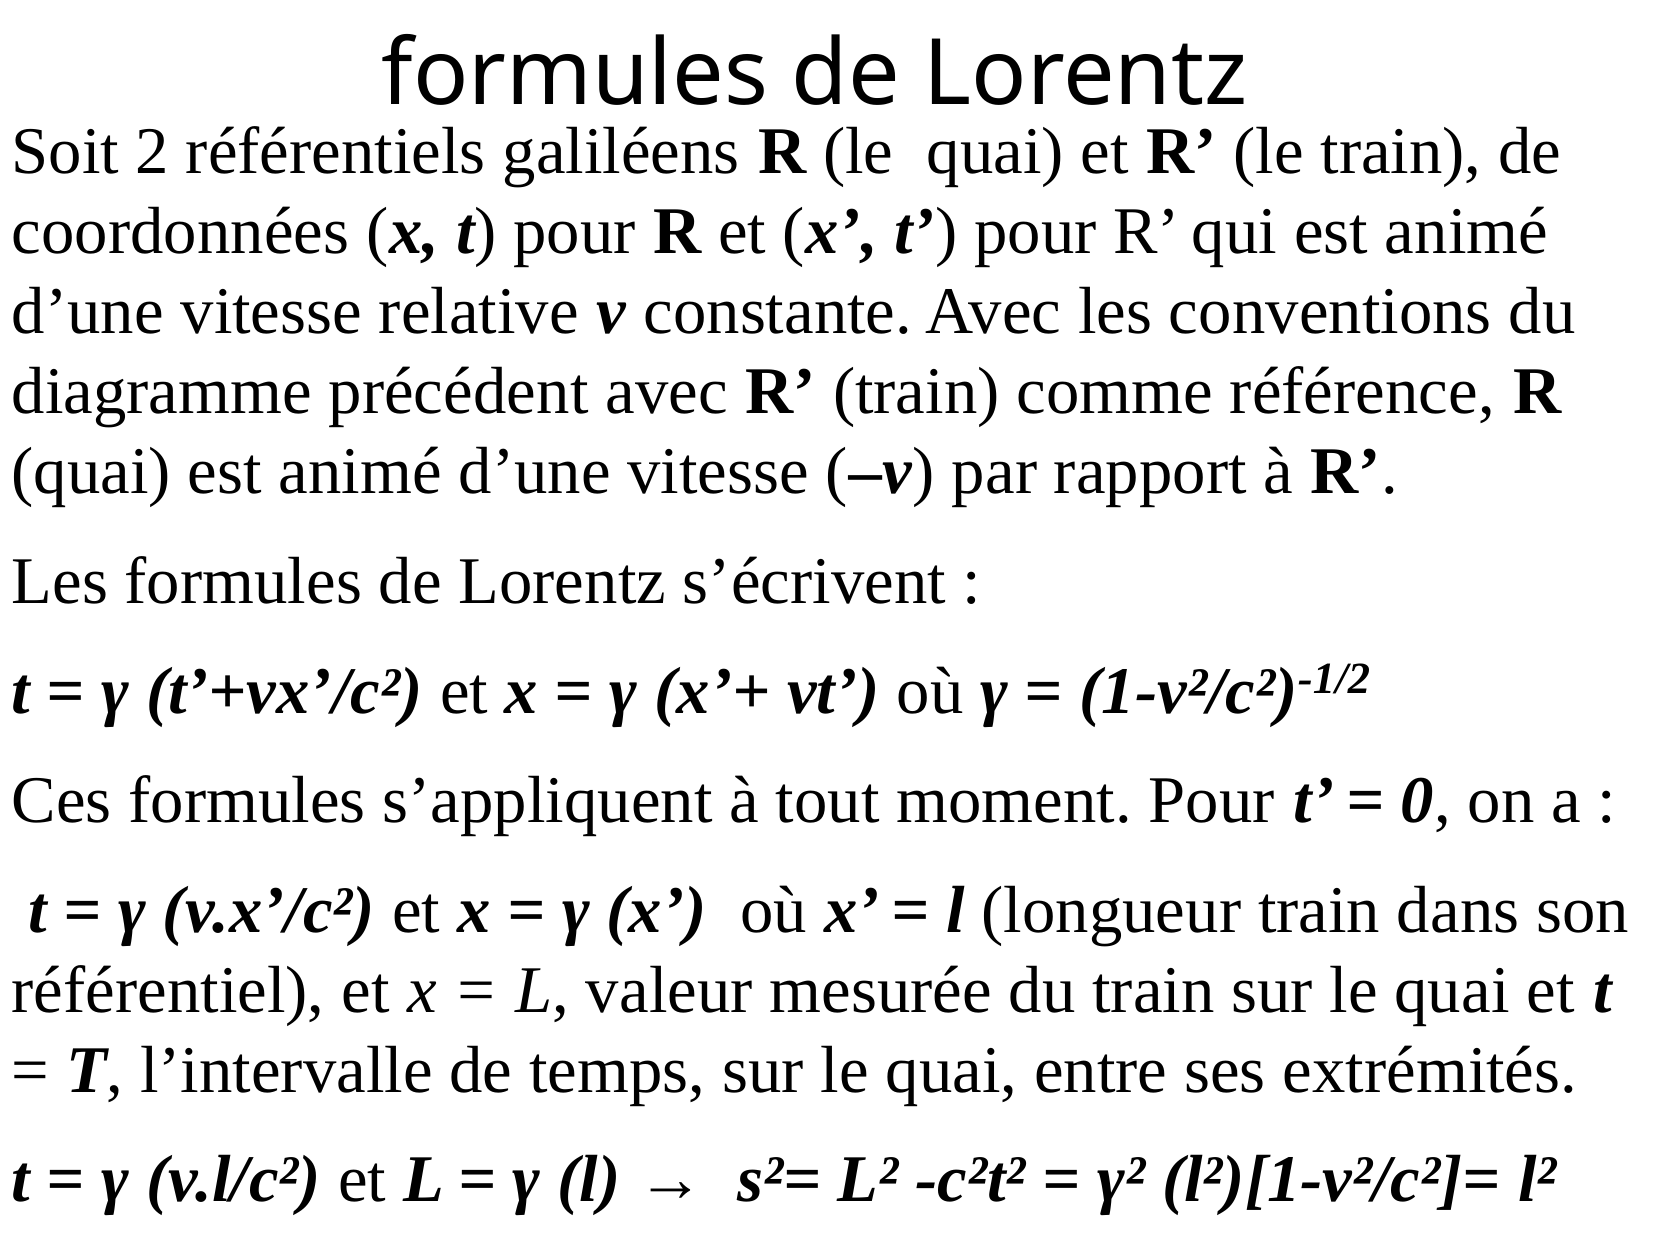

# formules de Lorentz
Soit 2 référentiels galiléens R (le quai) et R’ (le train), de coordonnées (x, t) pour R et (x’, t’) pour R’ qui est animé d’une vitesse relative v constante. Avec les conventions du diagramme précédent avec R’ (train) comme référence, R (quai) est animé d’une vitesse (–v) par rapport à R’.
Les formules de Lorentz s’écrivent :
t = γ (t’+vx’/c²) et x = γ (x’+ vt’) où γ = (1-v²/c²)-1/2
Ces formules s’appliquent à tout moment. Pour t’ = 0, on a :
 t = γ (v.x’/c²) et x = γ (x’) où x’ = l (longueur train dans son référentiel), et x = L, valeur mesurée du train sur le quai et t = T, l’intervalle de temps, sur le quai, entre ses extrémités.
t = γ (v.l/c²) et L = γ (l) → s²= L² -c²t² = γ² (l²)[1-v²/c²]= l²